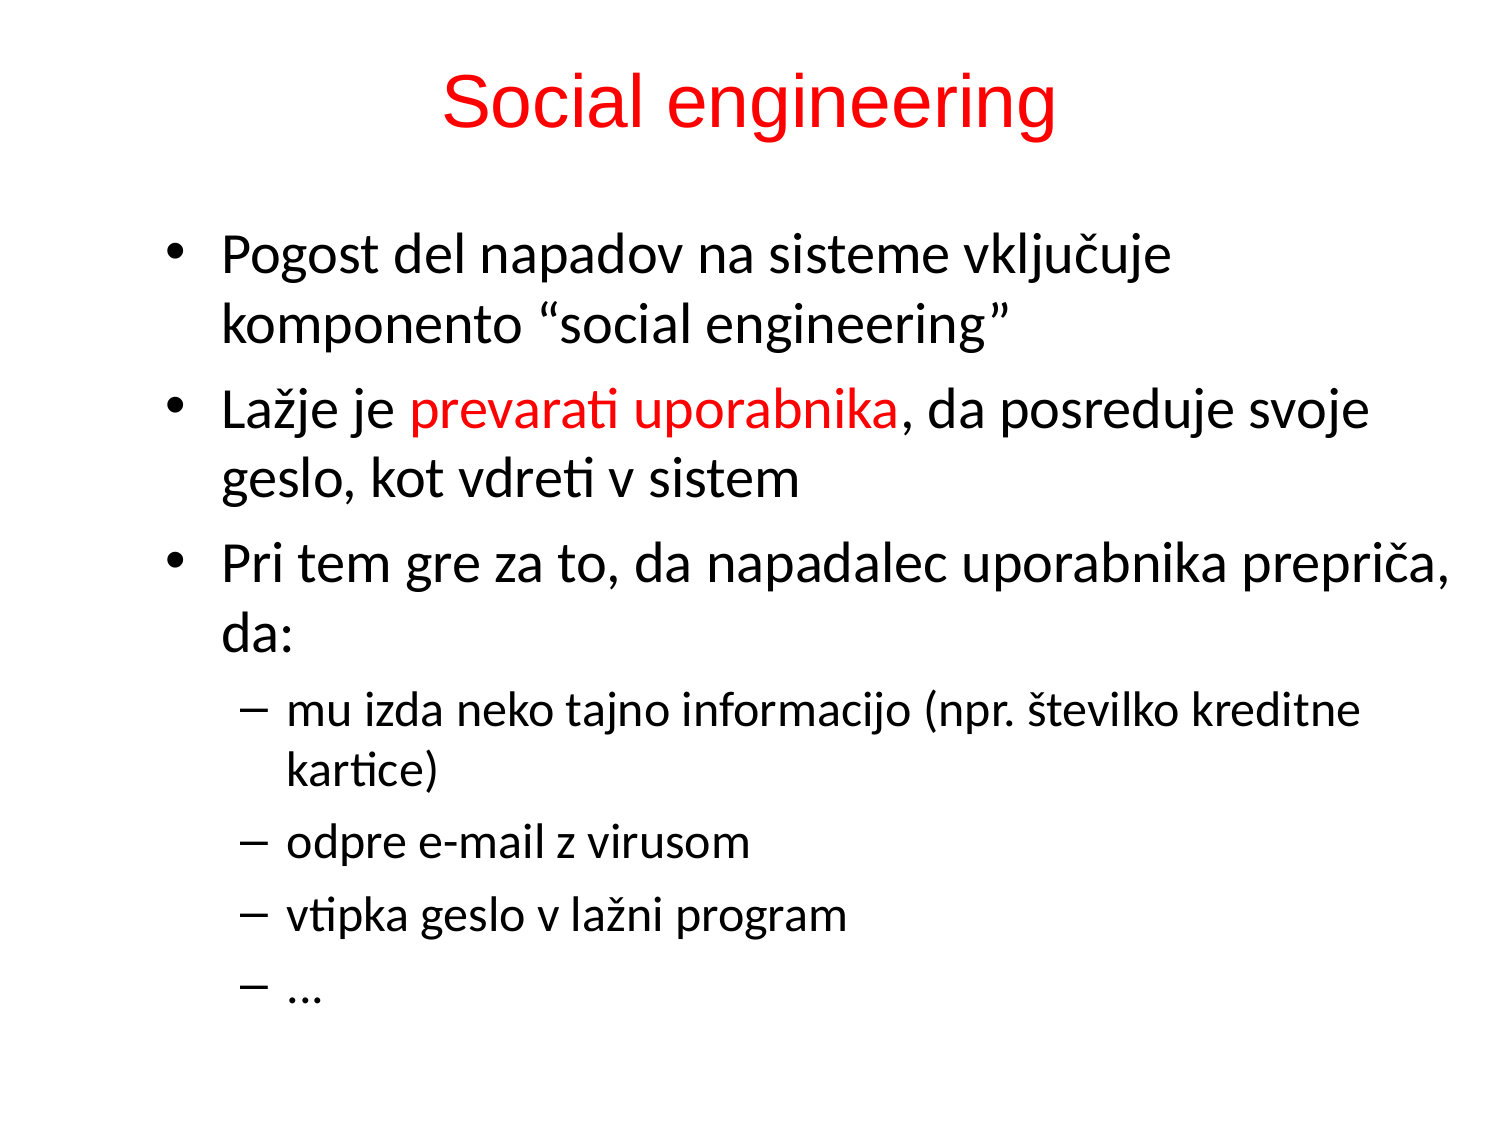

# Social engineering
Pogost del napadov na sisteme vključuje komponento “social engineering”
Lažje je prevarati uporabnika, da posreduje svoje geslo, kot vdreti v sistem
Pri tem gre za to, da napadalec uporabnika prepriča, da:
mu izda neko tajno informacijo (npr. številko kreditne kartice)
odpre e-mail z virusom
vtipka geslo v lažni program
...